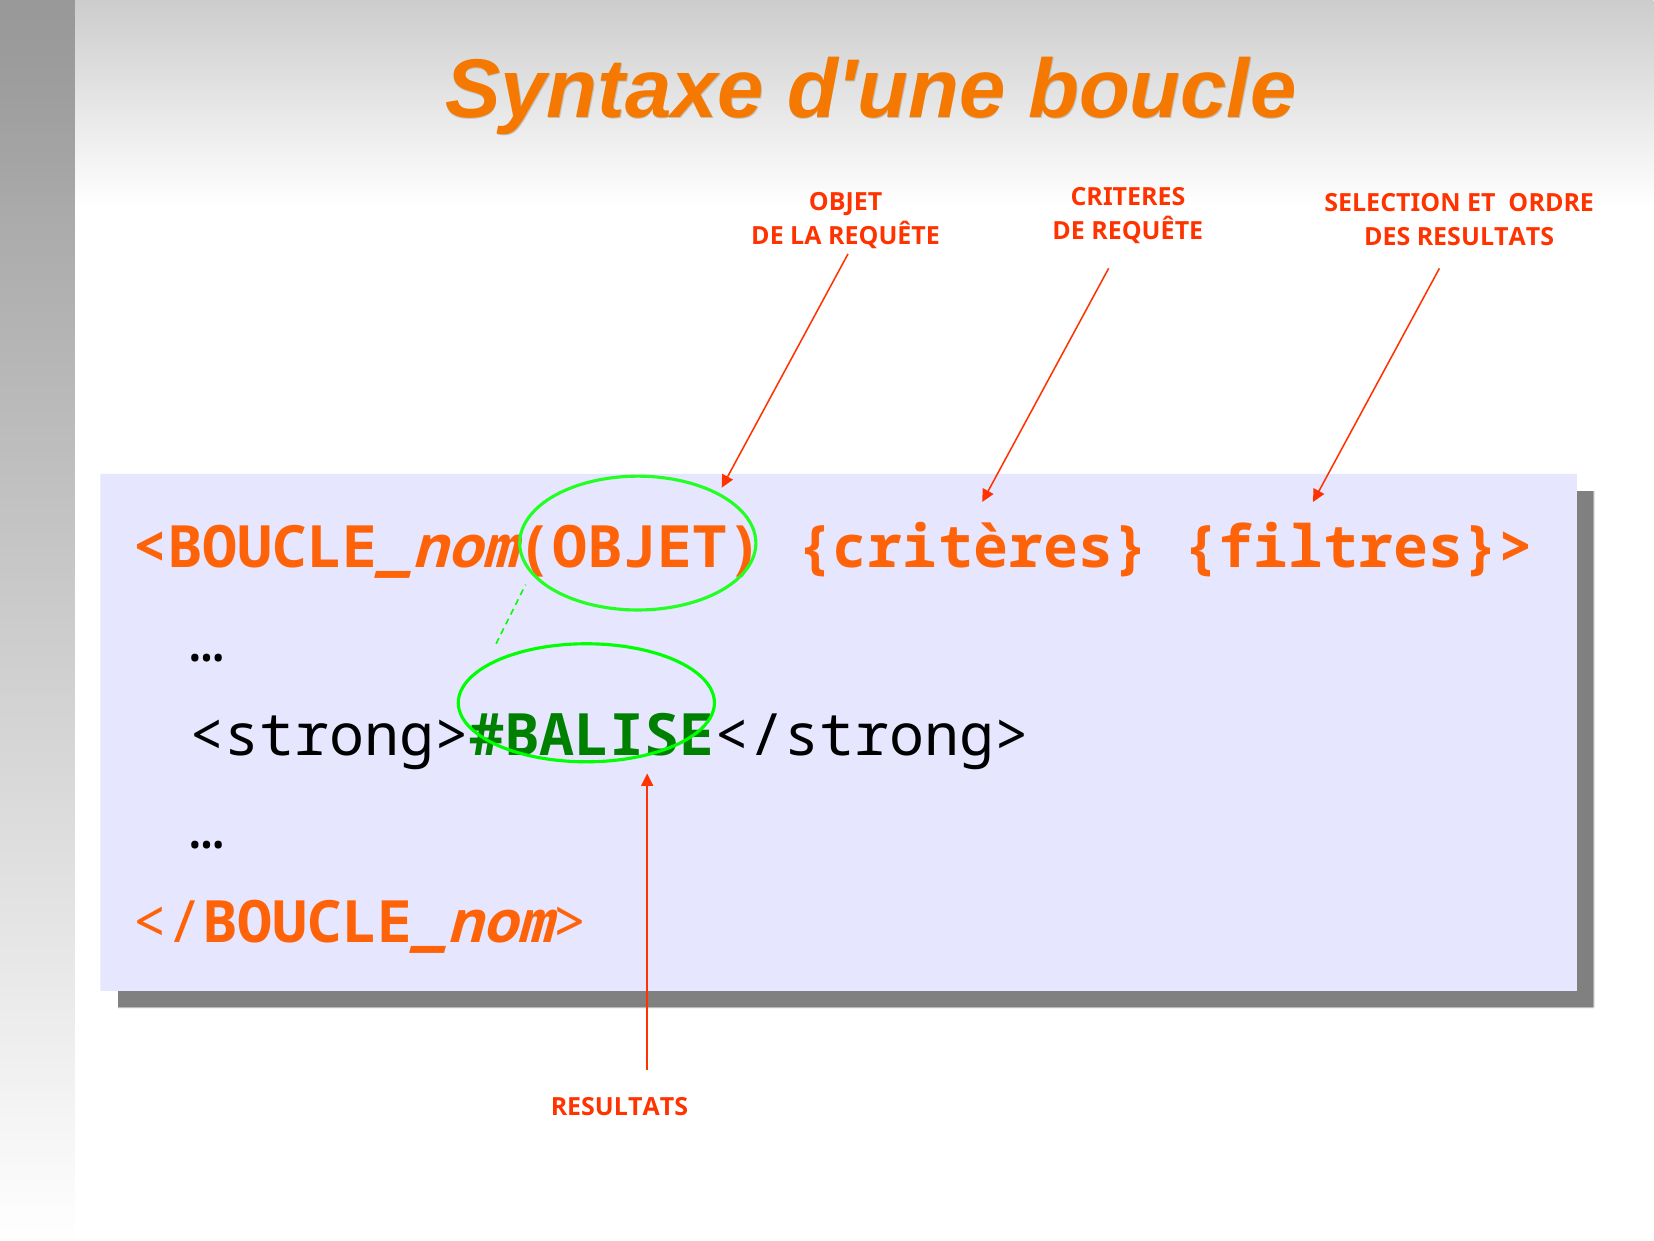

# Syntaxe d'une boucle
CRITERES
DE REQUÊTE
OBJET
DE LA REQUÊTE
SELECTION ET ORDRE
DES RESULTATS
<BOUCLE_nom(OBJET) {critères} {filtres}>
	…
	<strong>#BALISE</strong>
	…
</BOUCLE_nom>
RESULTATS